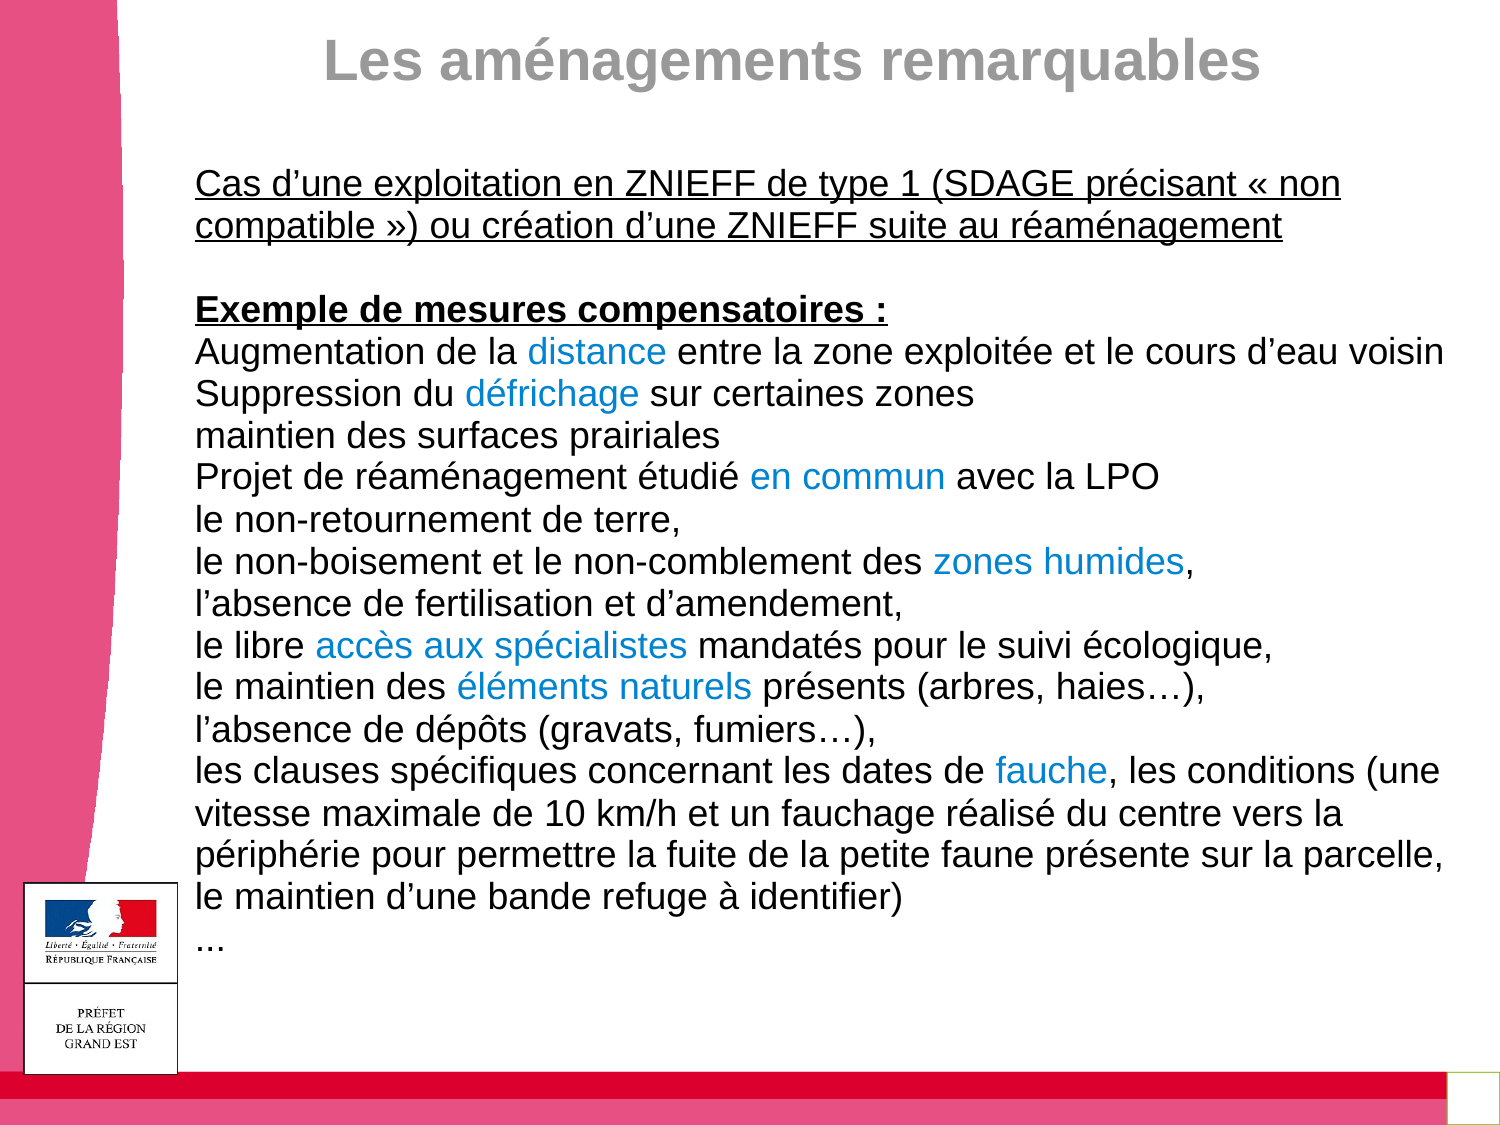

# Les aménagements remarquables
Cas d’une exploitation en ZNIEFF de type 1 (SDAGE précisant « non compatible ») ou création d’une ZNIEFF suite au réaménagement
Exemple de mesures compensatoires :
Augmentation de la distance entre la zone exploitée et le cours d’eau voisin
Suppression du défrichage sur certaines zones
maintien des surfaces prairiales
Projet de réaménagement étudié en commun avec la LPO
le non-retournement de terre,
le non-boisement et le non-comblement des zones humides,
l’absence de fertilisation et d’amendement,
le libre accès aux spécialistes mandatés pour le suivi écologique,
le maintien des éléments naturels présents (arbres, haies…),
l’absence de dépôts (gravats, fumiers…),
les clauses spécifiques concernant les dates de fauche, les conditions (une vitesse maximale de 10 km/h et un fauchage réalisé du centre vers la périphérie pour permettre la fuite de la petite faune présente sur la parcelle, le maintien d’une bande refuge à identifier)
...